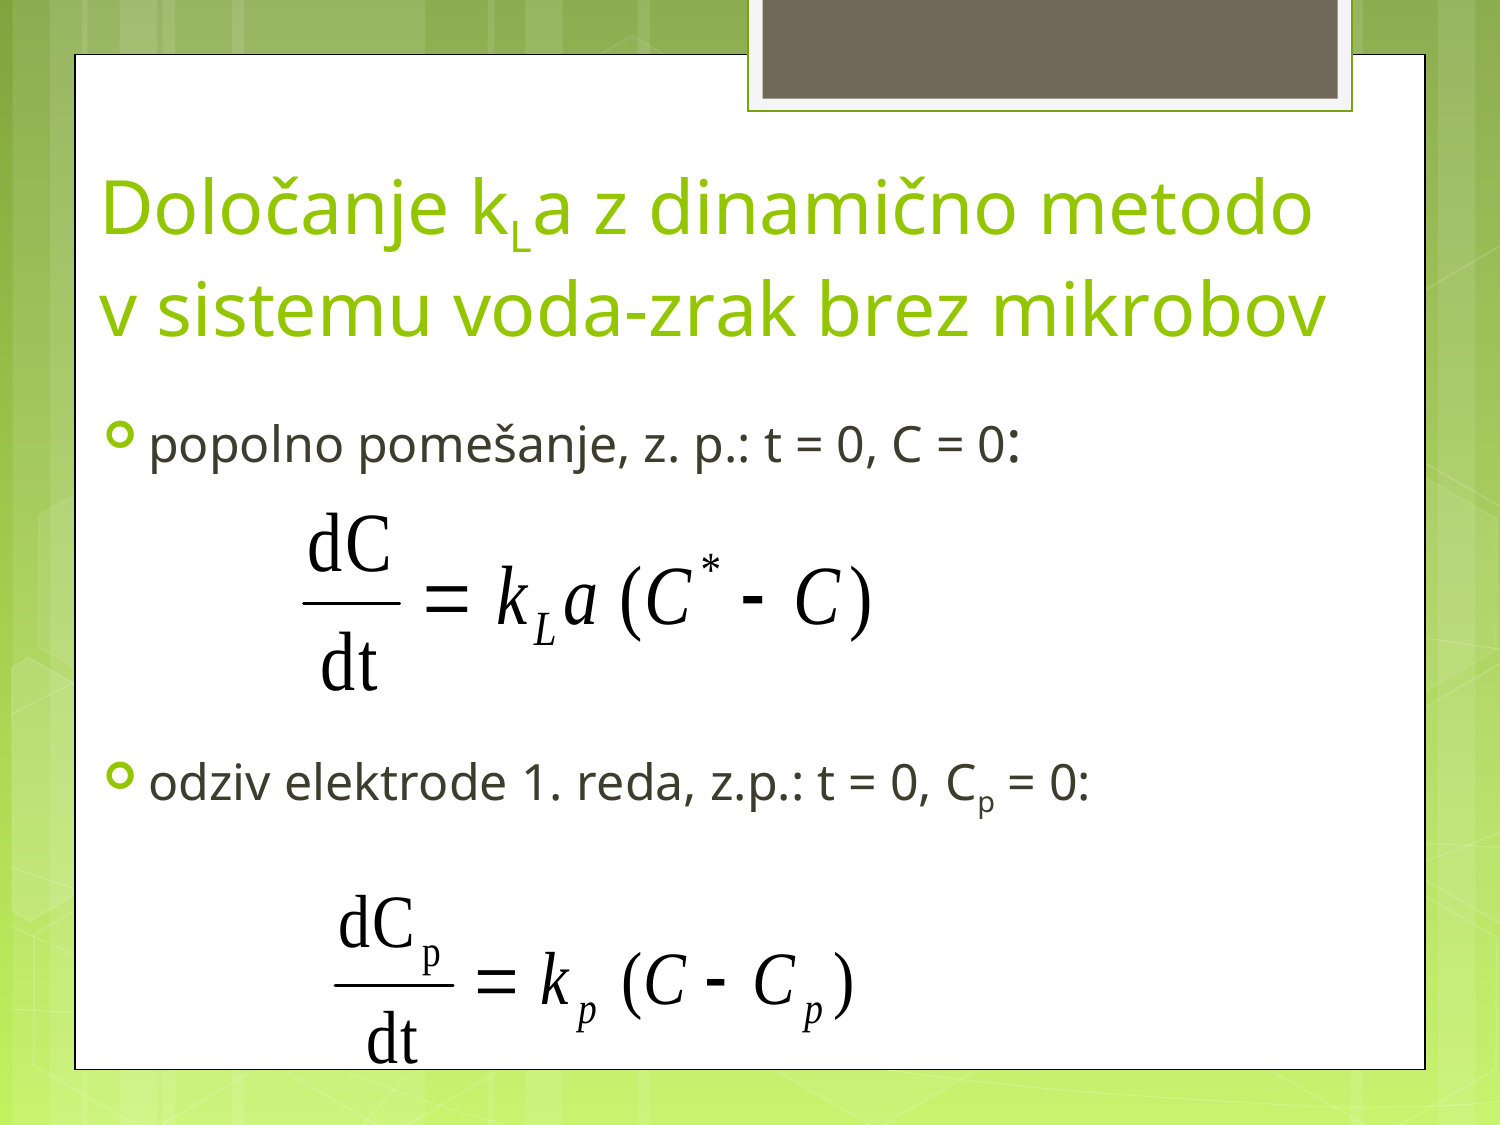

# Določanje kLa z dinamično metodo v sistemu voda-zrak brez mikrobov
popolno pomešanje, z. p.: t = 0, C = 0:
odziv elektrode 1. reda, z.p.: t = 0, Cp = 0: